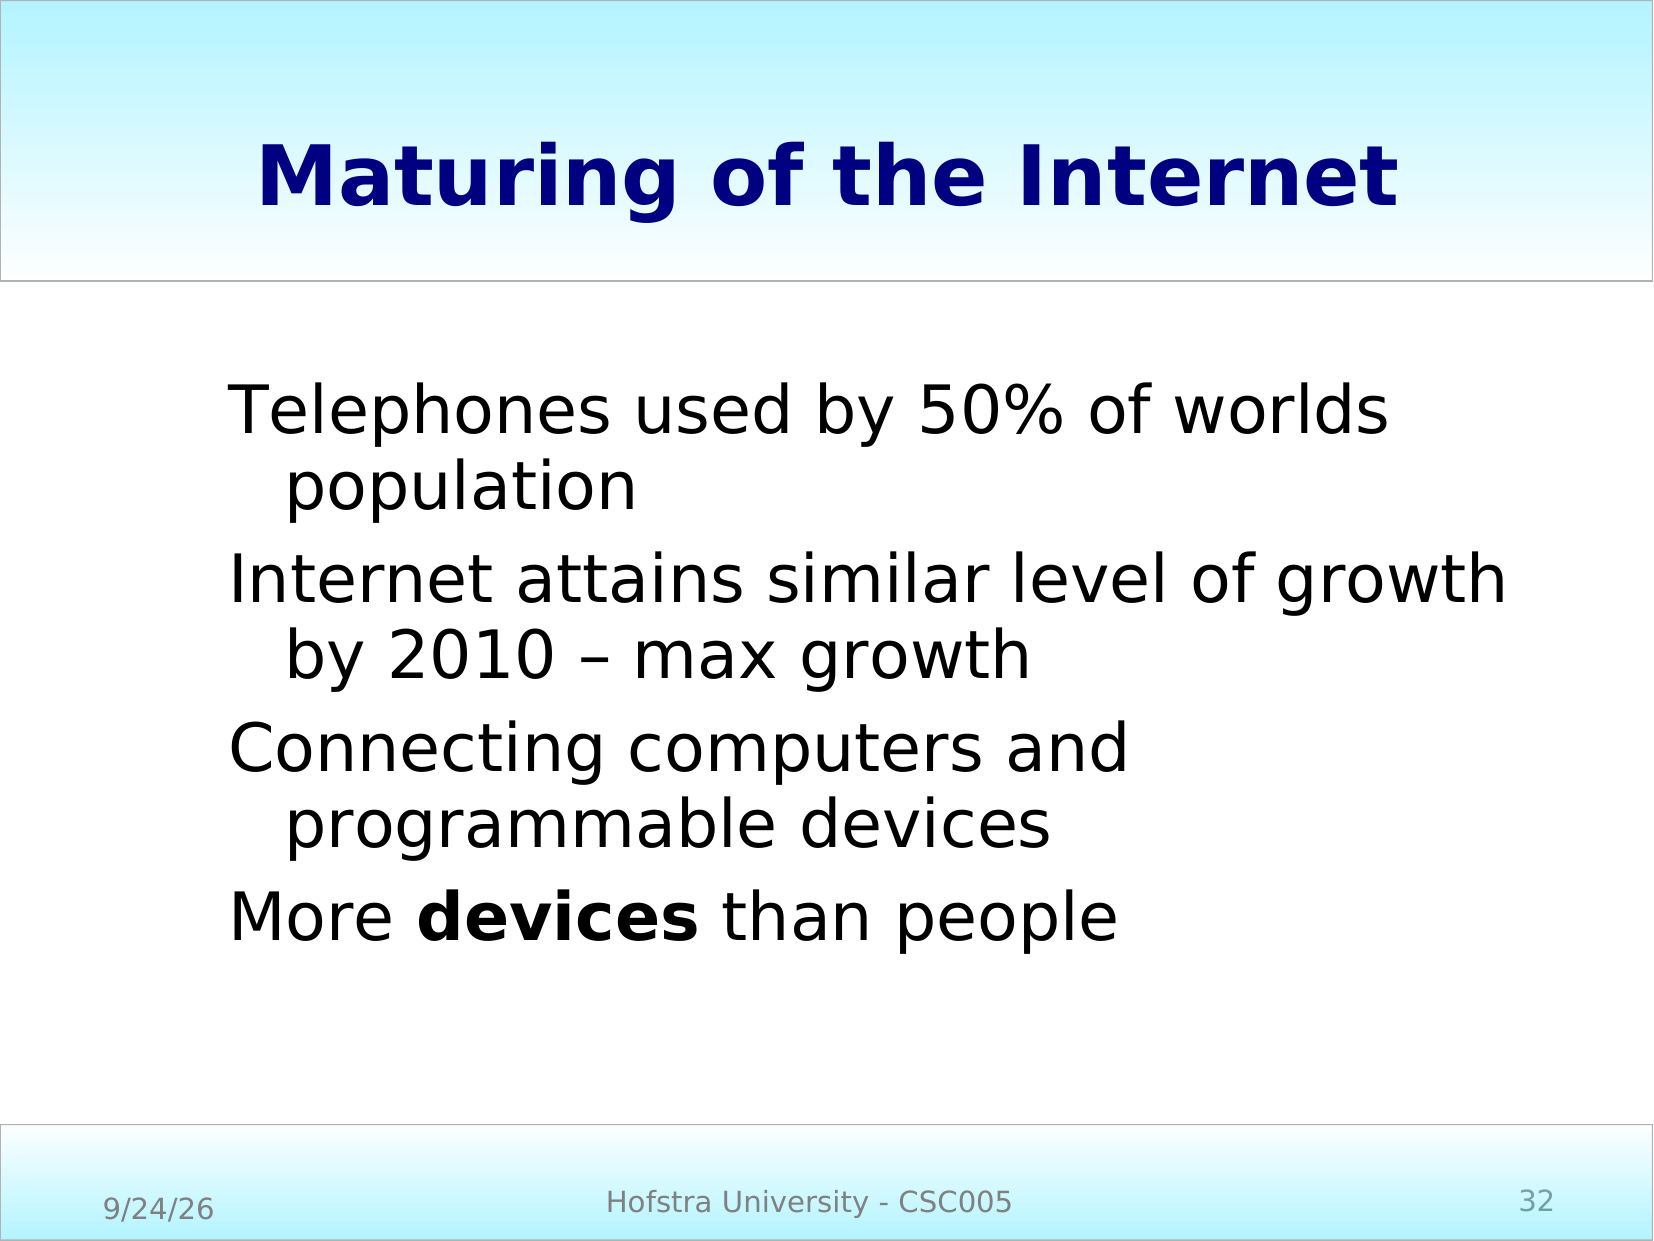

# Maturing of the Internet
Telephones used by 50% of worlds population
Internet attains similar level of growth by 2010 – max growth
Connecting computers and programmable devices
More devices than people
32
Hofstra University - CSC005